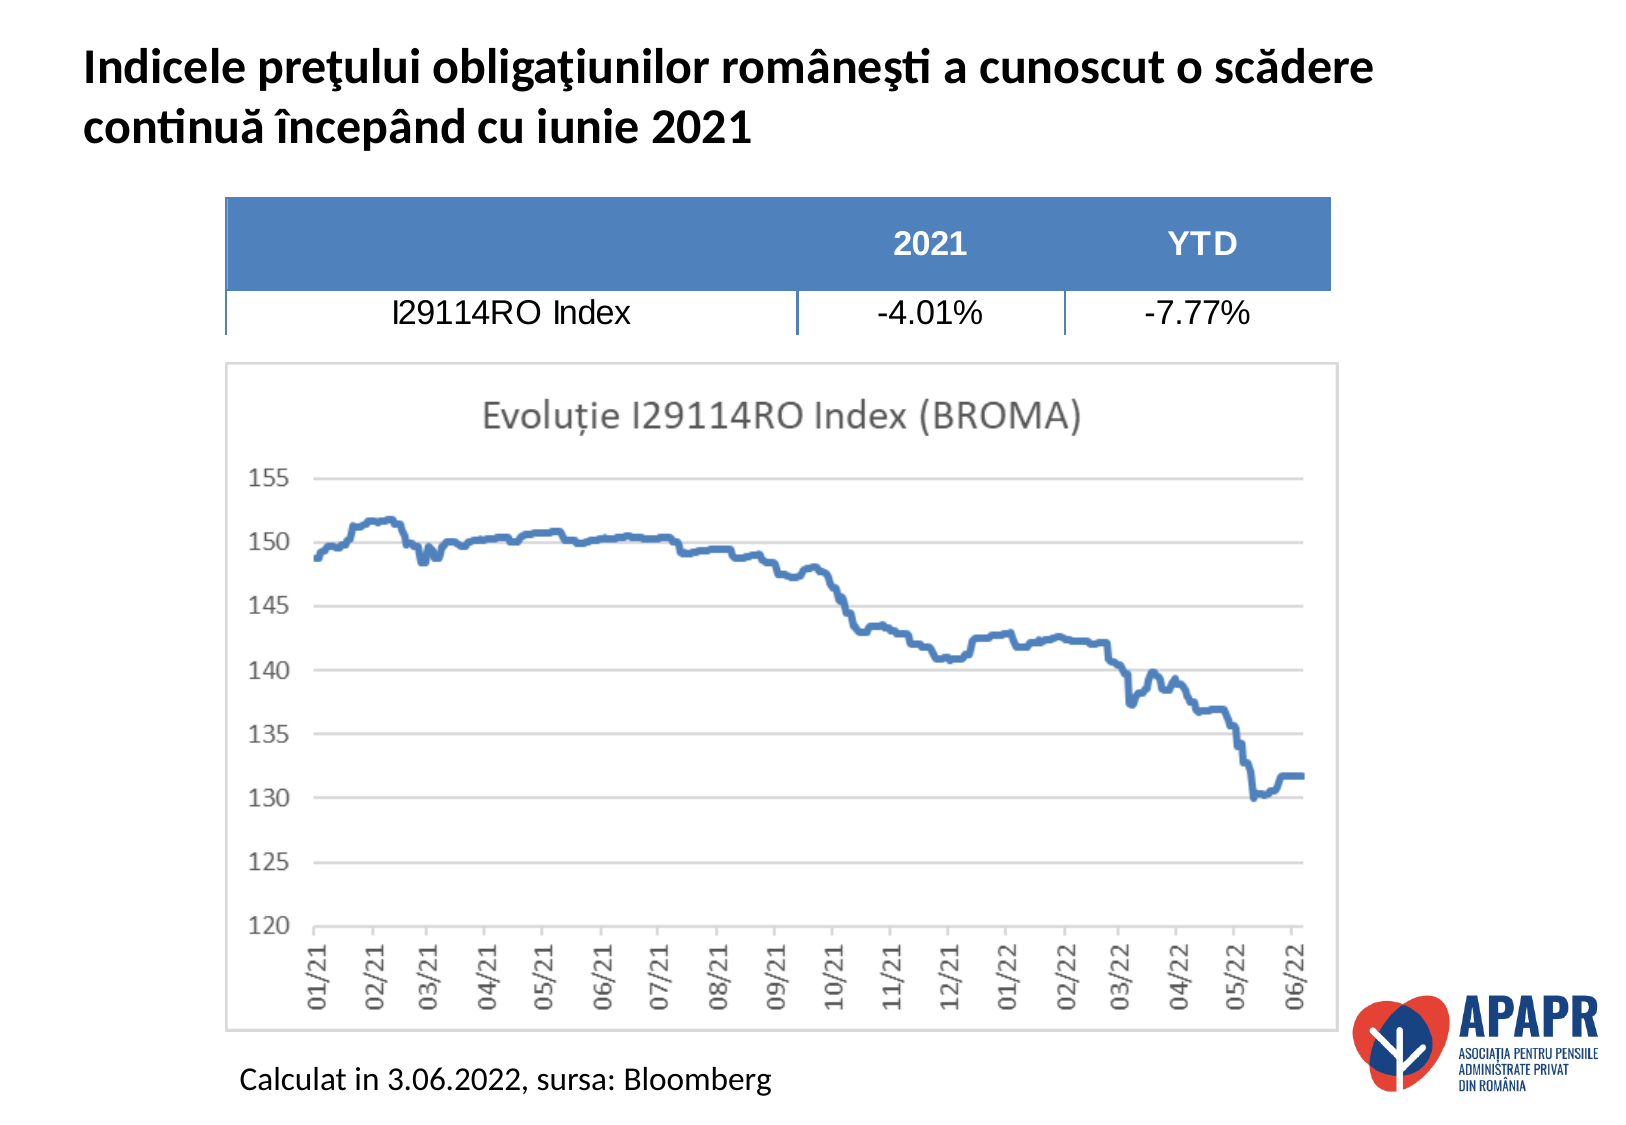

Indicele preţului obligaţiunilor româneşti a cunoscut o scădere continuă începând cu iunie 2021
Calculat in 3.06.2022, sursa: Bloomberg